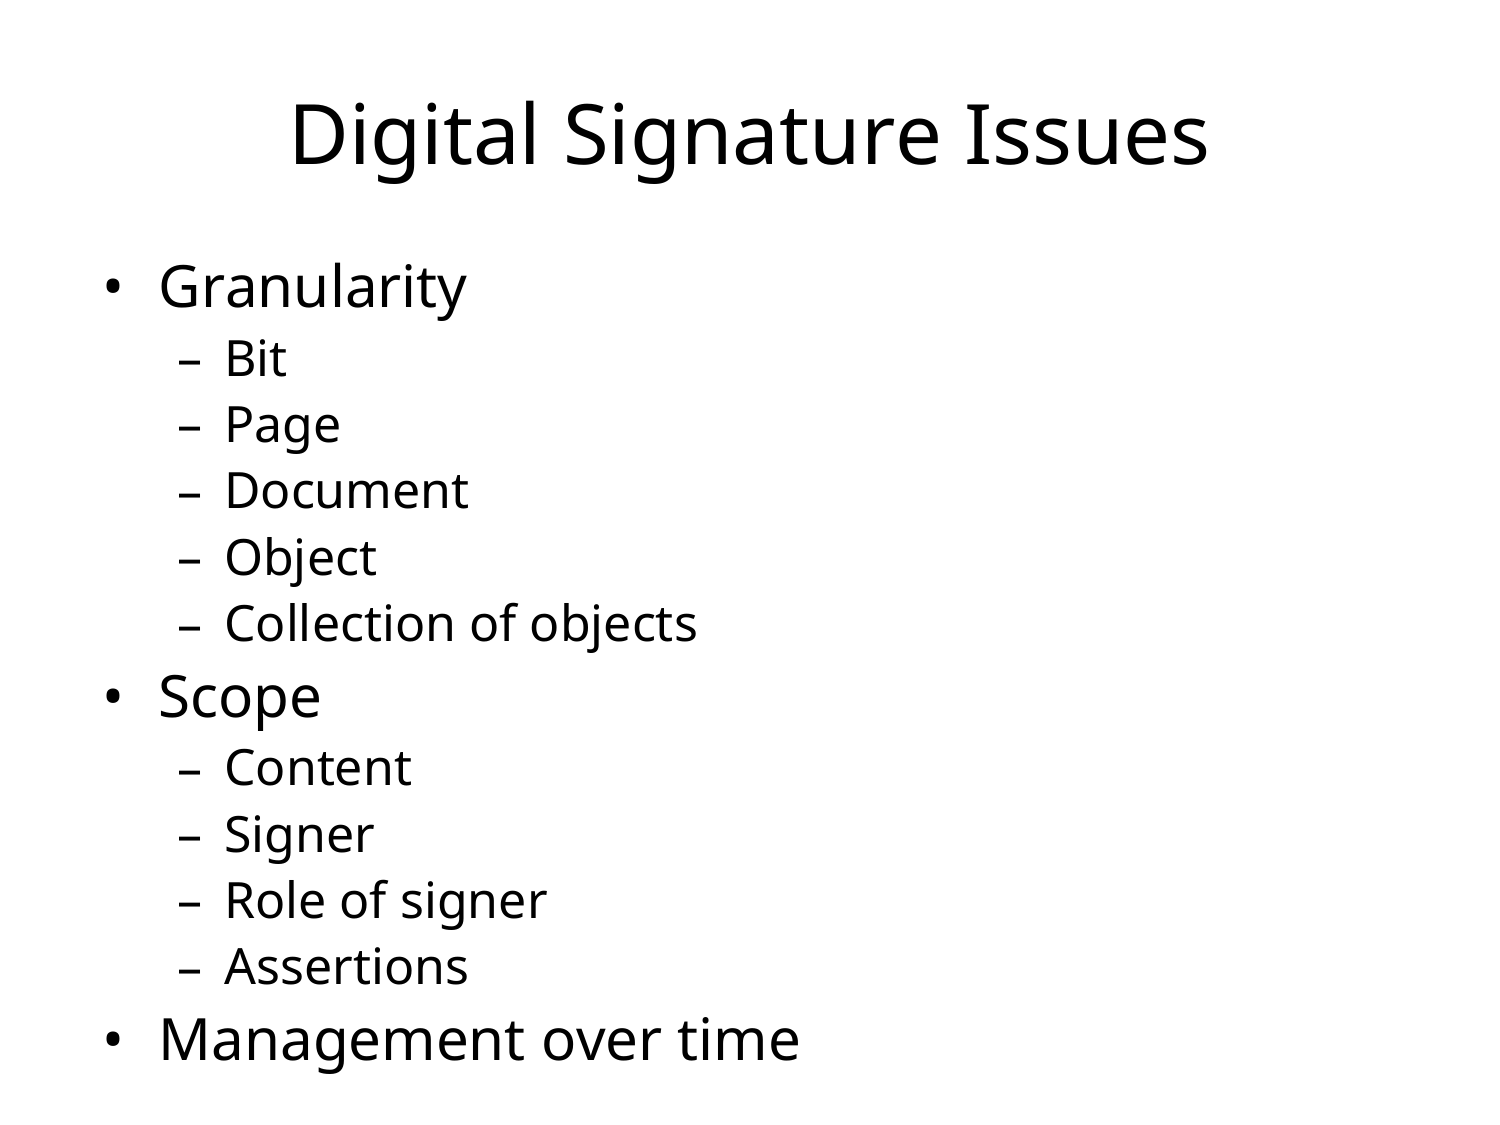

# Digital Signature Issues
Granularity
Bit
Page
Document
Object
Collection of objects
Scope
Content
Signer
Role of signer
Assertions
Management over time